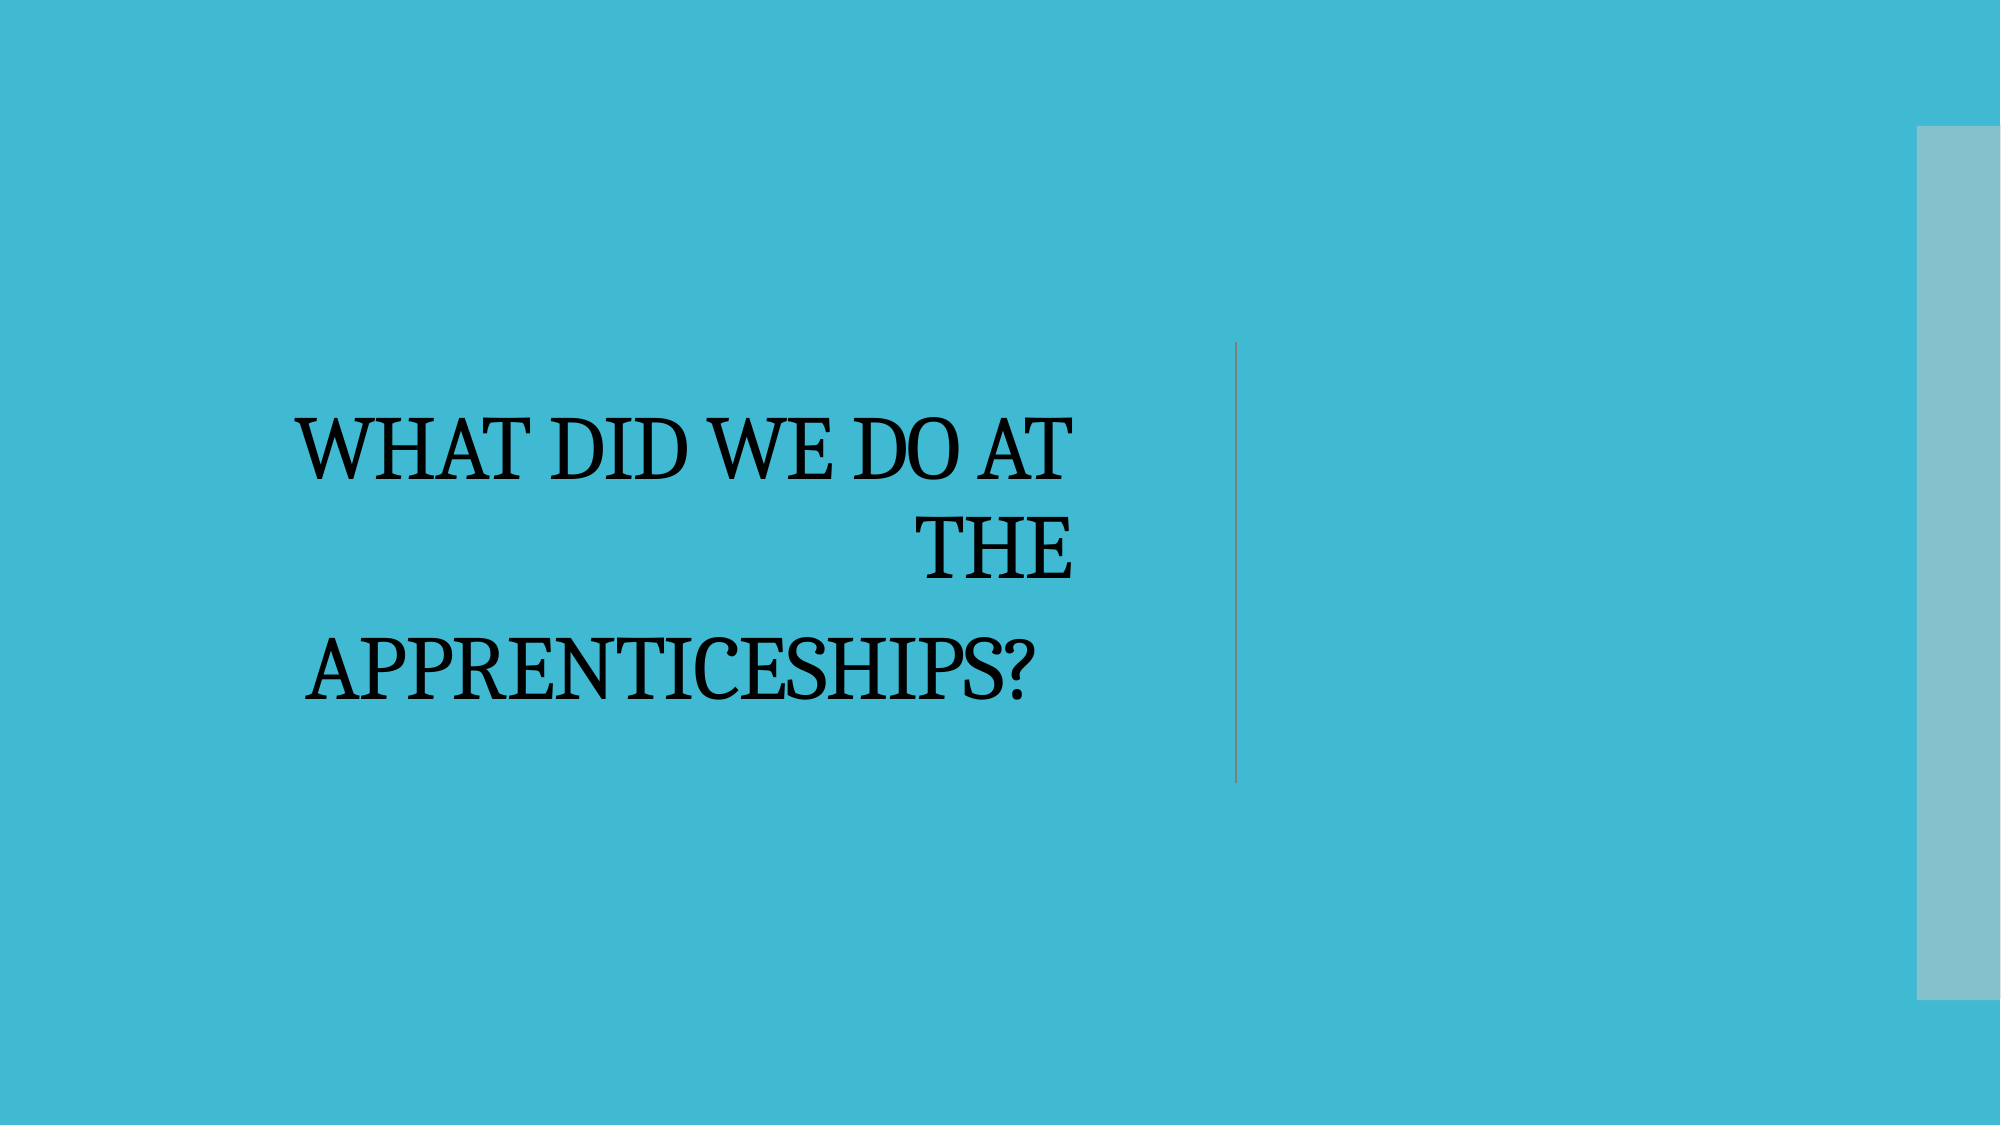

# WHAT DID WE DO AT THE APPRENTICESHIPS?